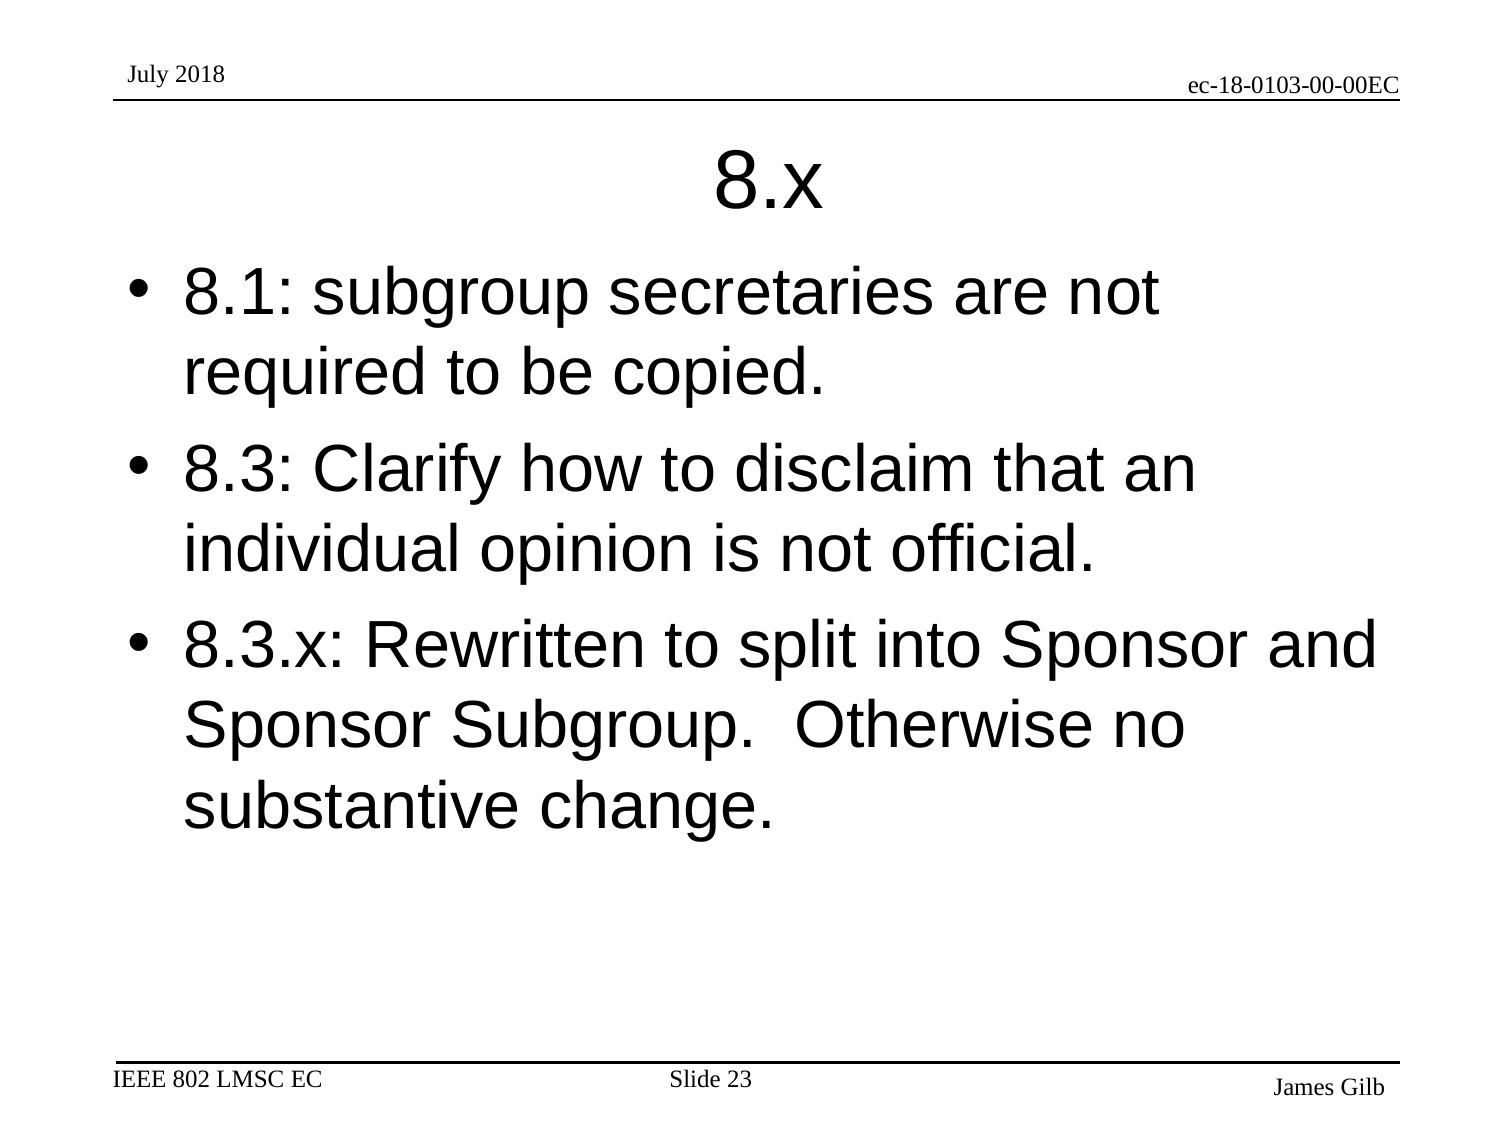

# 8.x
8.1: subgroup secretaries are not required to be copied.
8.3: Clarify how to disclaim that an individual opinion is not official.
8.3.x: Rewritten to split into Sponsor and Sponsor Subgroup. Otherwise no substantive change.
23